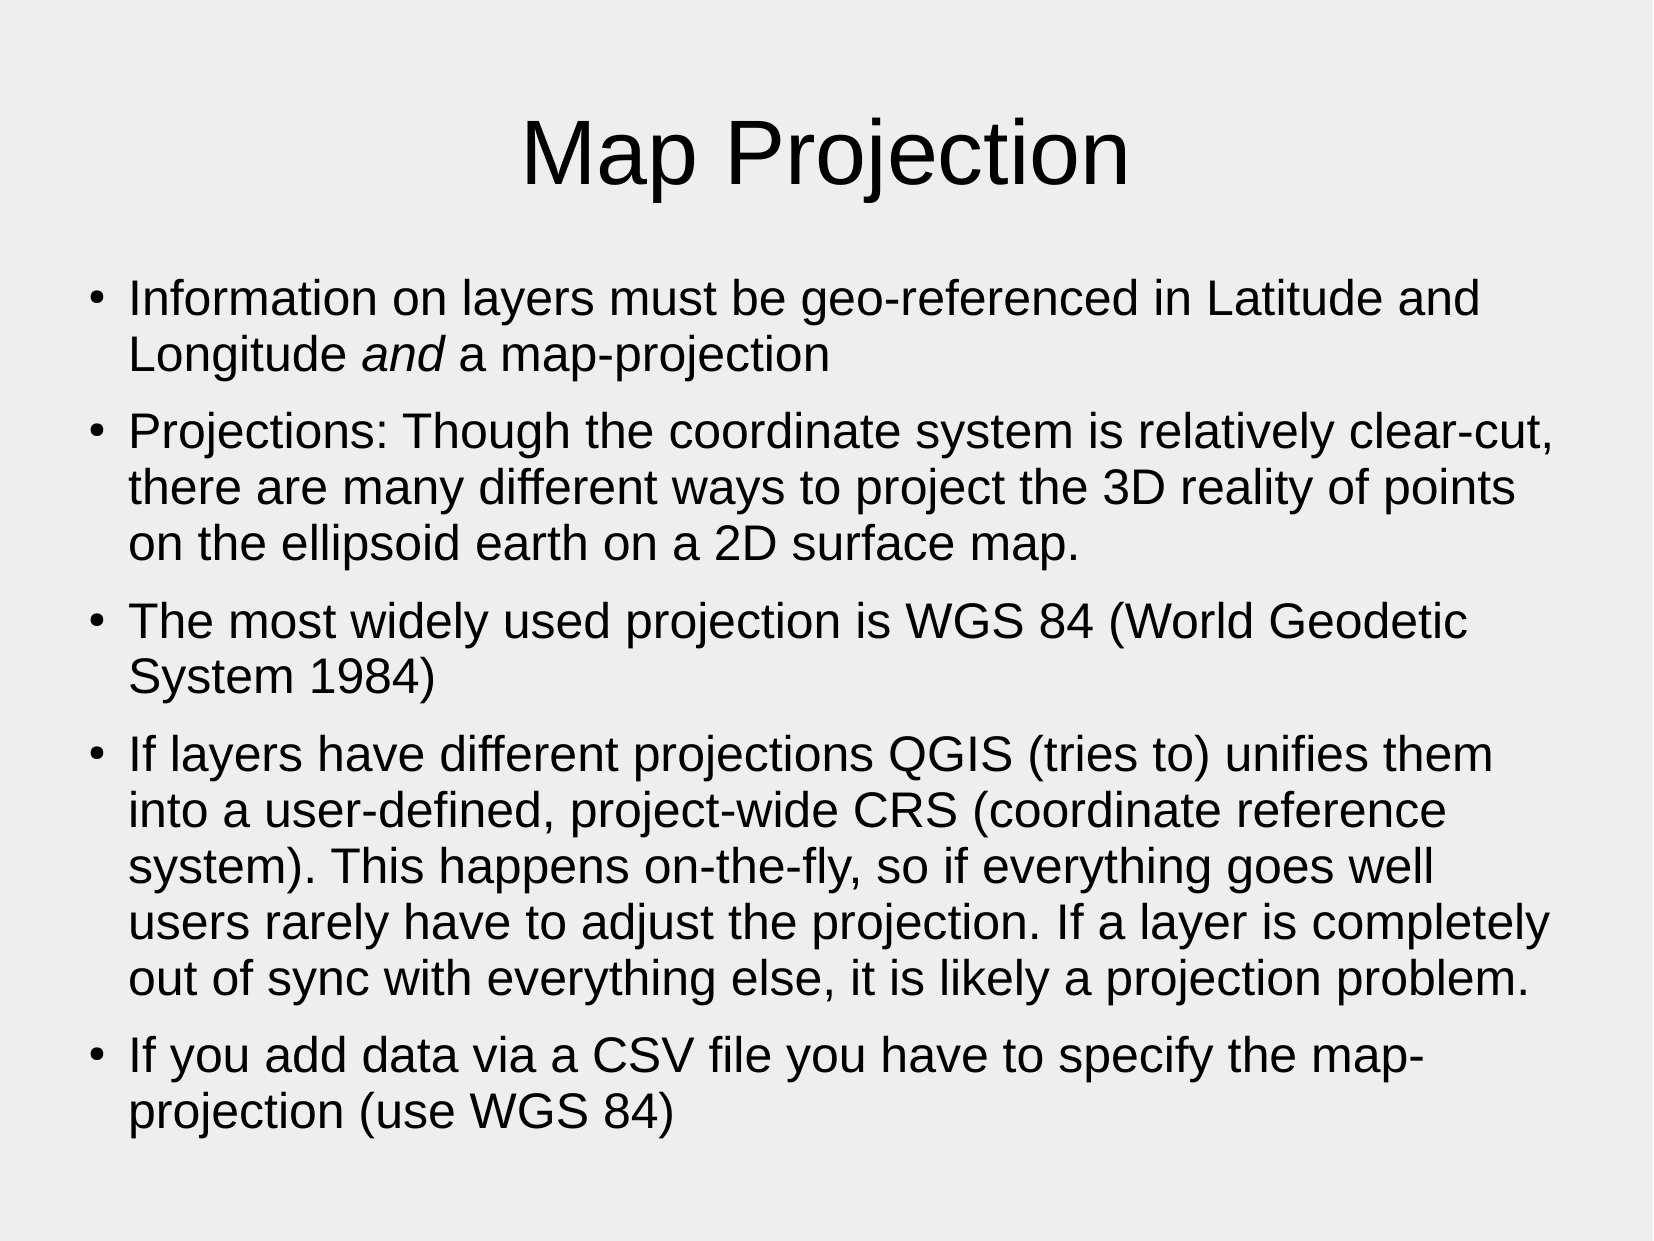

# Map Projection
Information on layers must be geo-referenced in Latitude and Longitude and a map-projection
Projections: Though the coordinate system is relatively clear-cut, there are many different ways to project the 3D reality of points on the ellipsoid earth on a 2D surface map.
The most widely used projection is WGS 84 (World Geodetic System 1984)
If layers have different projections QGIS (tries to) unifies them into a user-defined, project-wide CRS (coordinate reference system). This happens on-the-fly, so if everything goes well users rarely have to adjust the projection. If a layer is completely out of sync with everything else, it is likely a projection problem.
If you add data via a CSV file you have to specify the map-projection (use WGS 84)